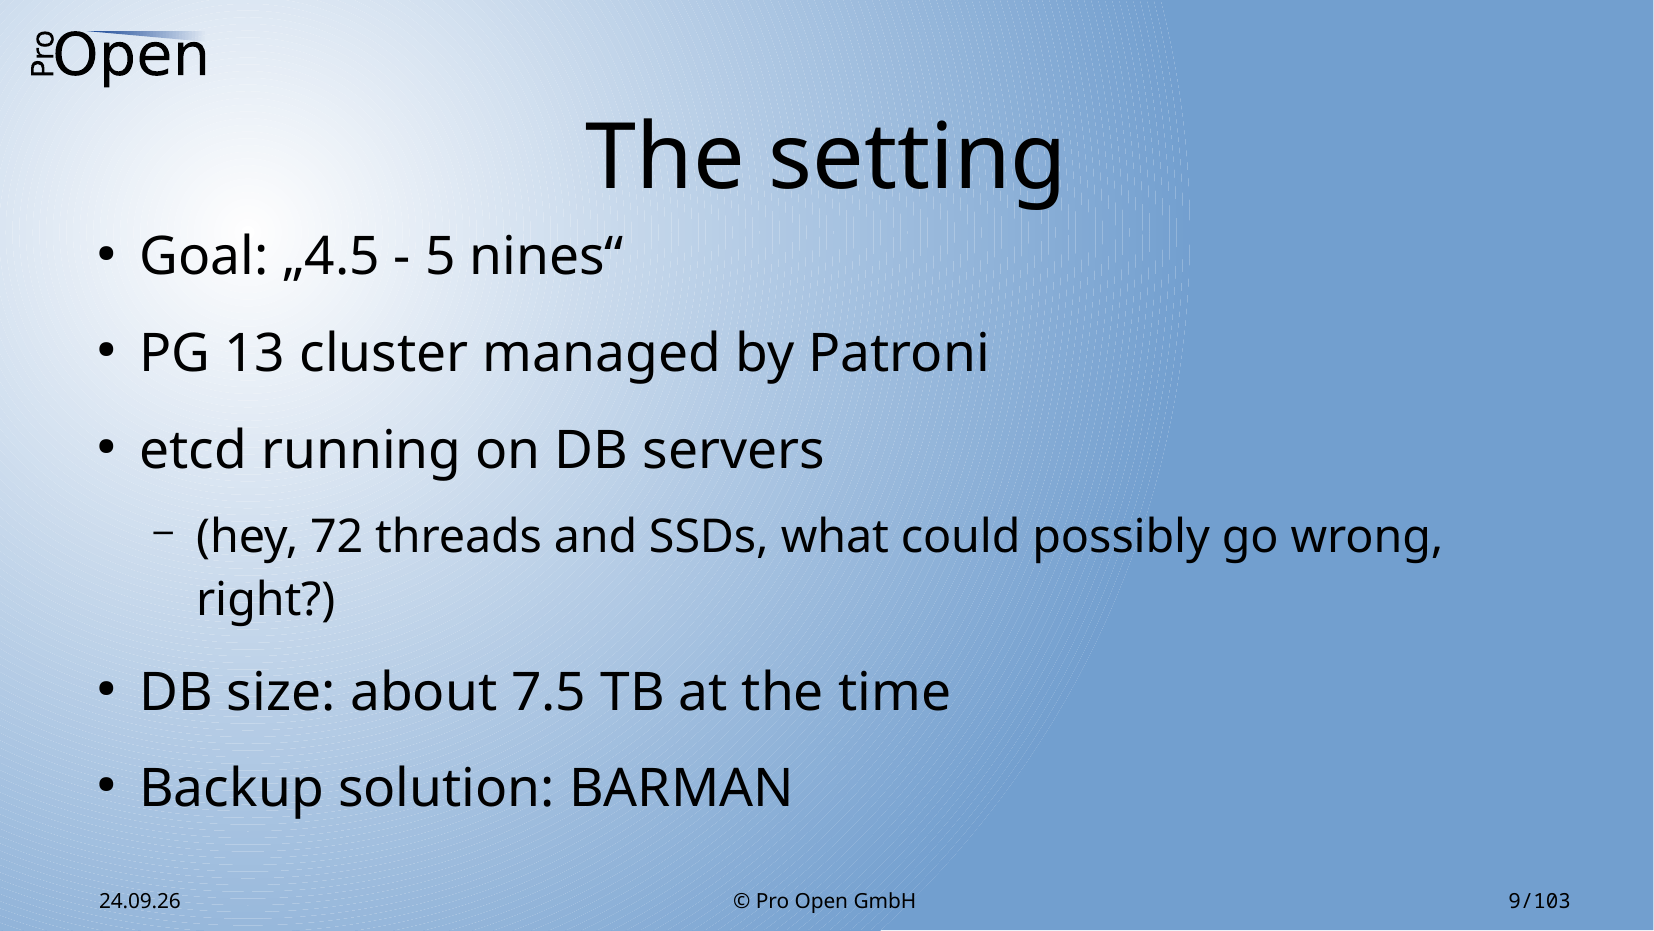

# The setting
Goal: „4.5 - 5 nines“
PG 13 cluster managed by Patroni
etcd running on DB servers
(hey, 72 threads and SSDs, what could possibly go wrong, right?)
DB size: about 7.5 TB at the time
Backup solution: BARMAN
© Pro Open GmbH
9